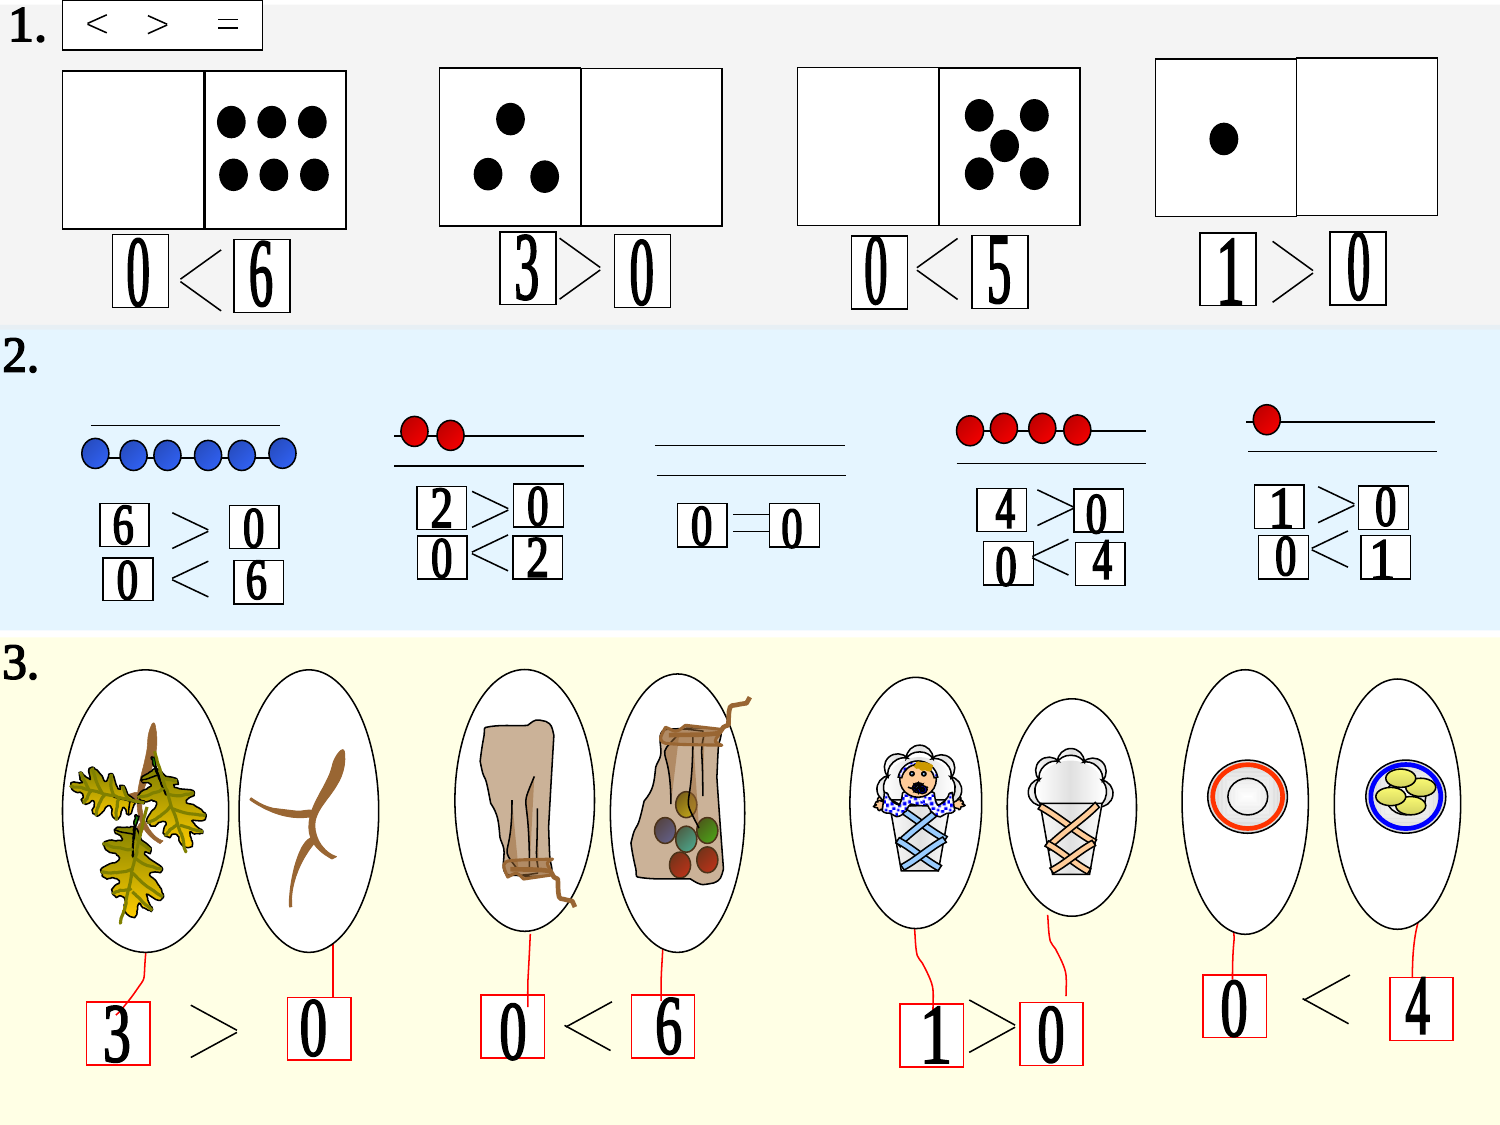

# Nerovnosti
1.
0
3
5
0
0
1
0
6
2.
1
1
0
0
2
1
4
0
6
0
0
0
0
2
0
4
0
6
0
3.
4
0
6
0
0
3
0
1